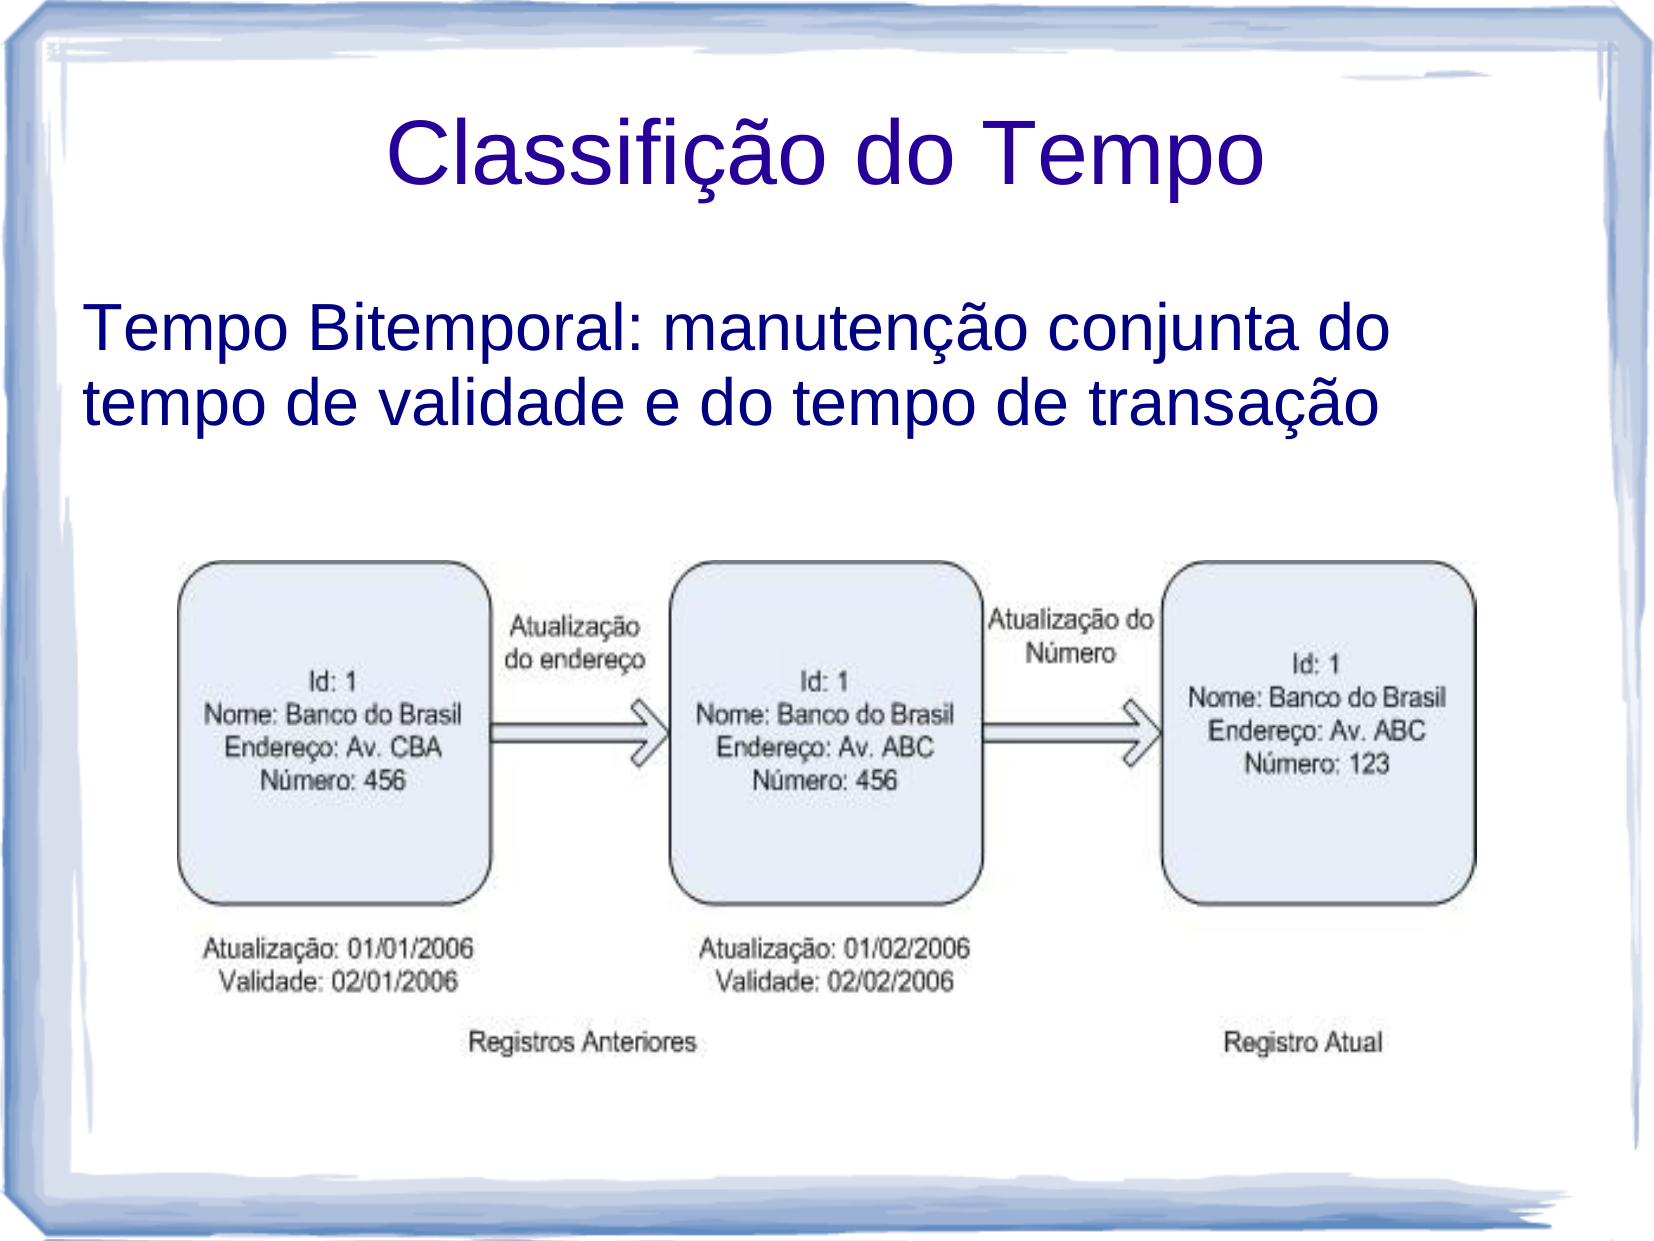

# Classifição do Tempo
Tempo Bitemporal: manutenção conjunta do tempo de validade e do tempo de transação